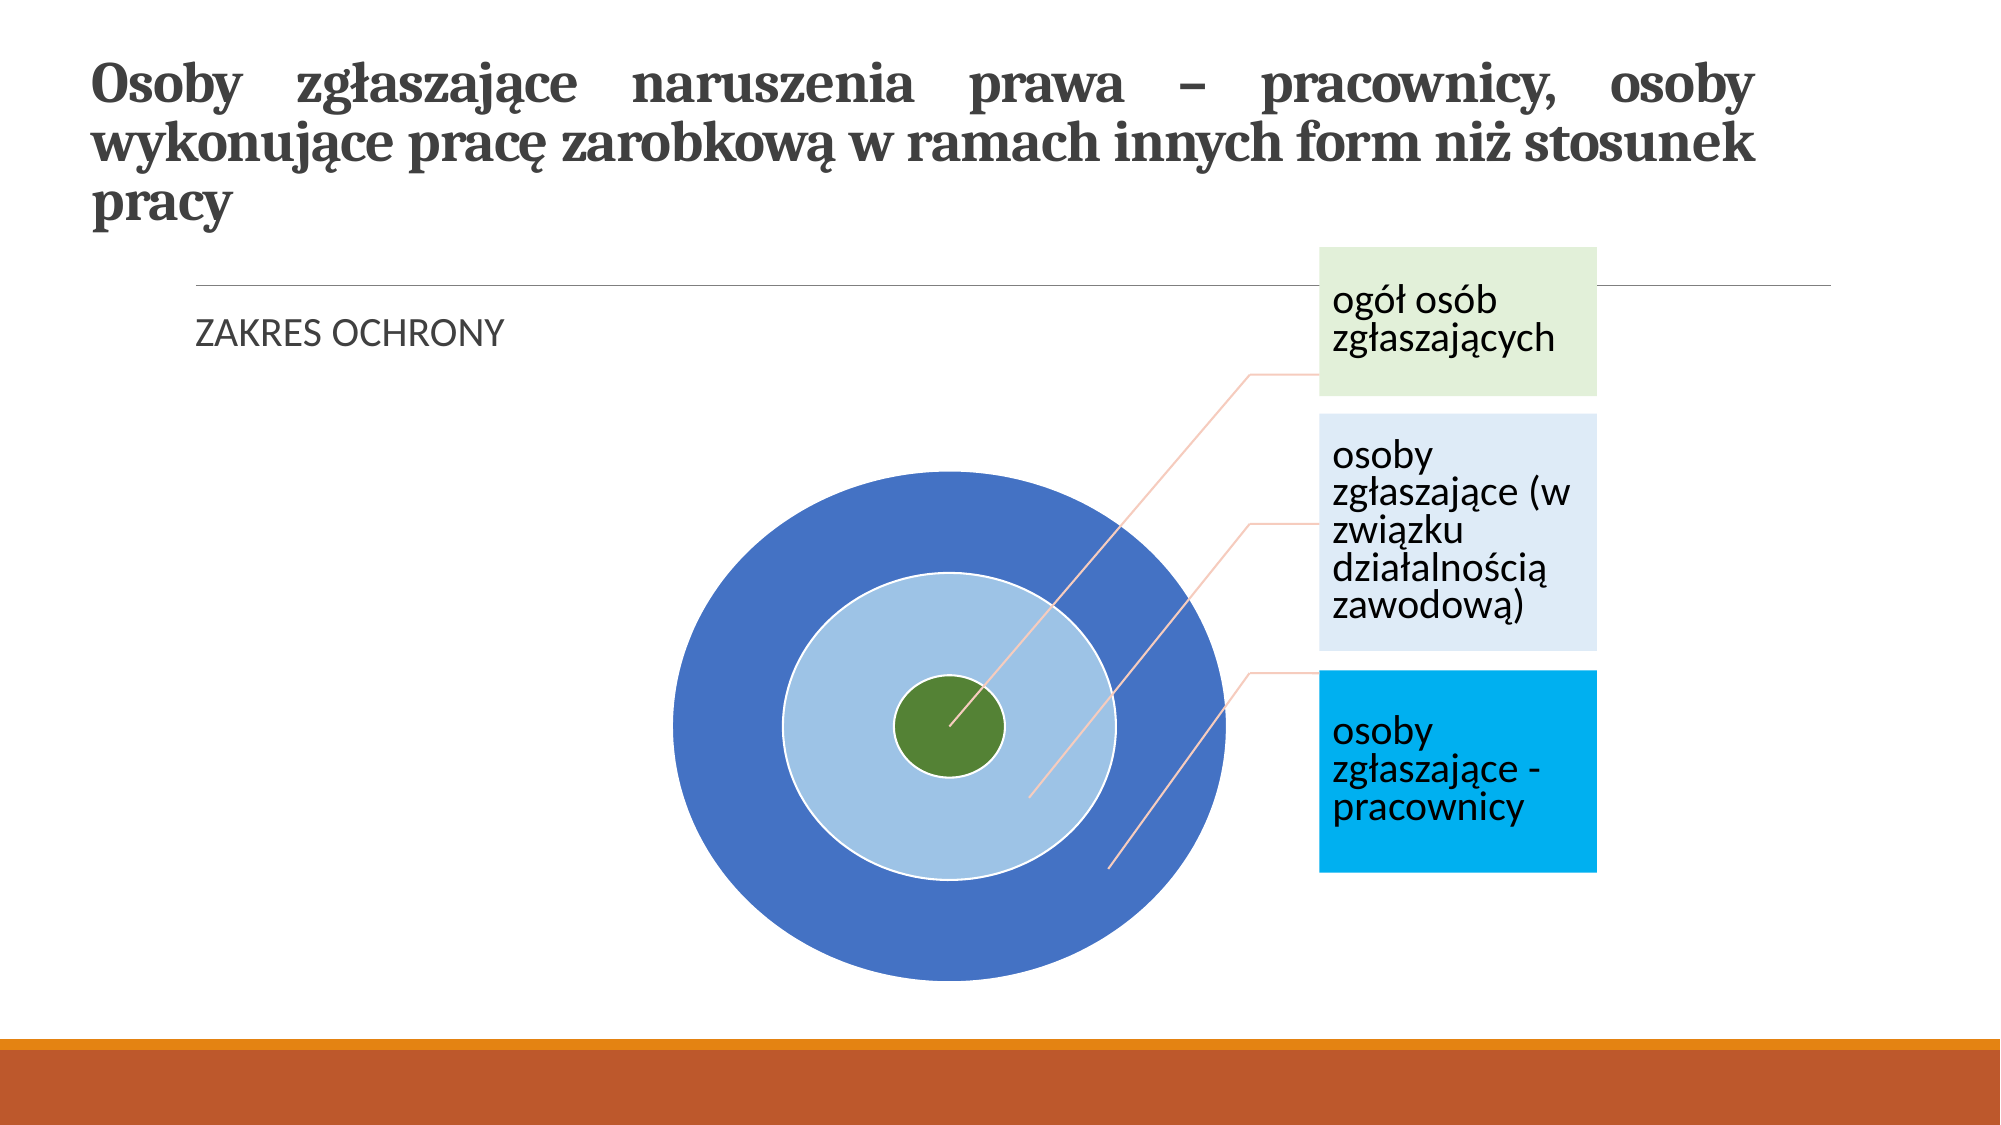

# Osoby zgłaszające naruszenia prawa – pracownicy, osoby wykonujące pracę zarobkową w ramach innych form niż stosunek pracy
ogół osób zgłaszających
osoby zgłaszające (w związku działalnością zawodową)
osoby zgłaszające - pracownicy
ZAKRES OCHRONY